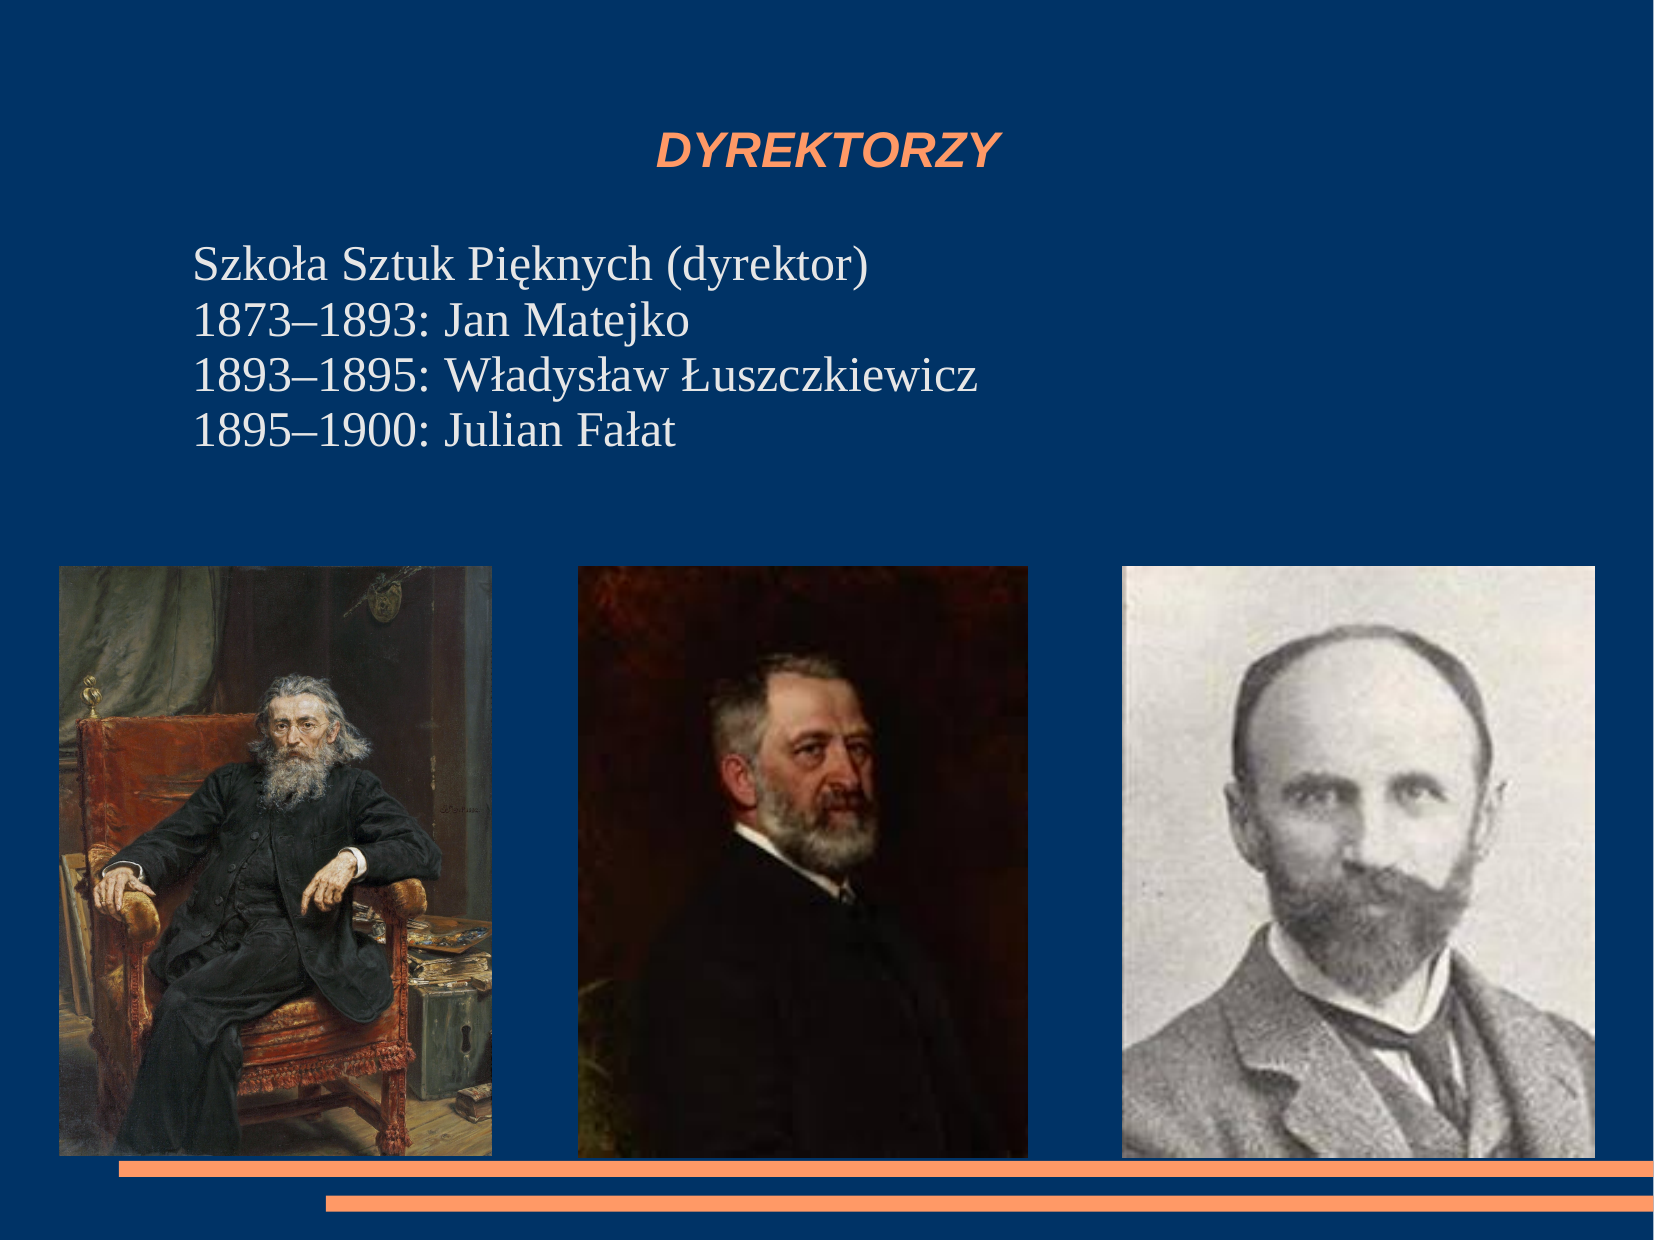

# DYREKTORZY
Szkoła Sztuk Pięknych (dyrektor)
1873–1893: Jan Matejko
1893–1895: Władysław Łuszczkiewicz
1895–1900: Julian Fałat